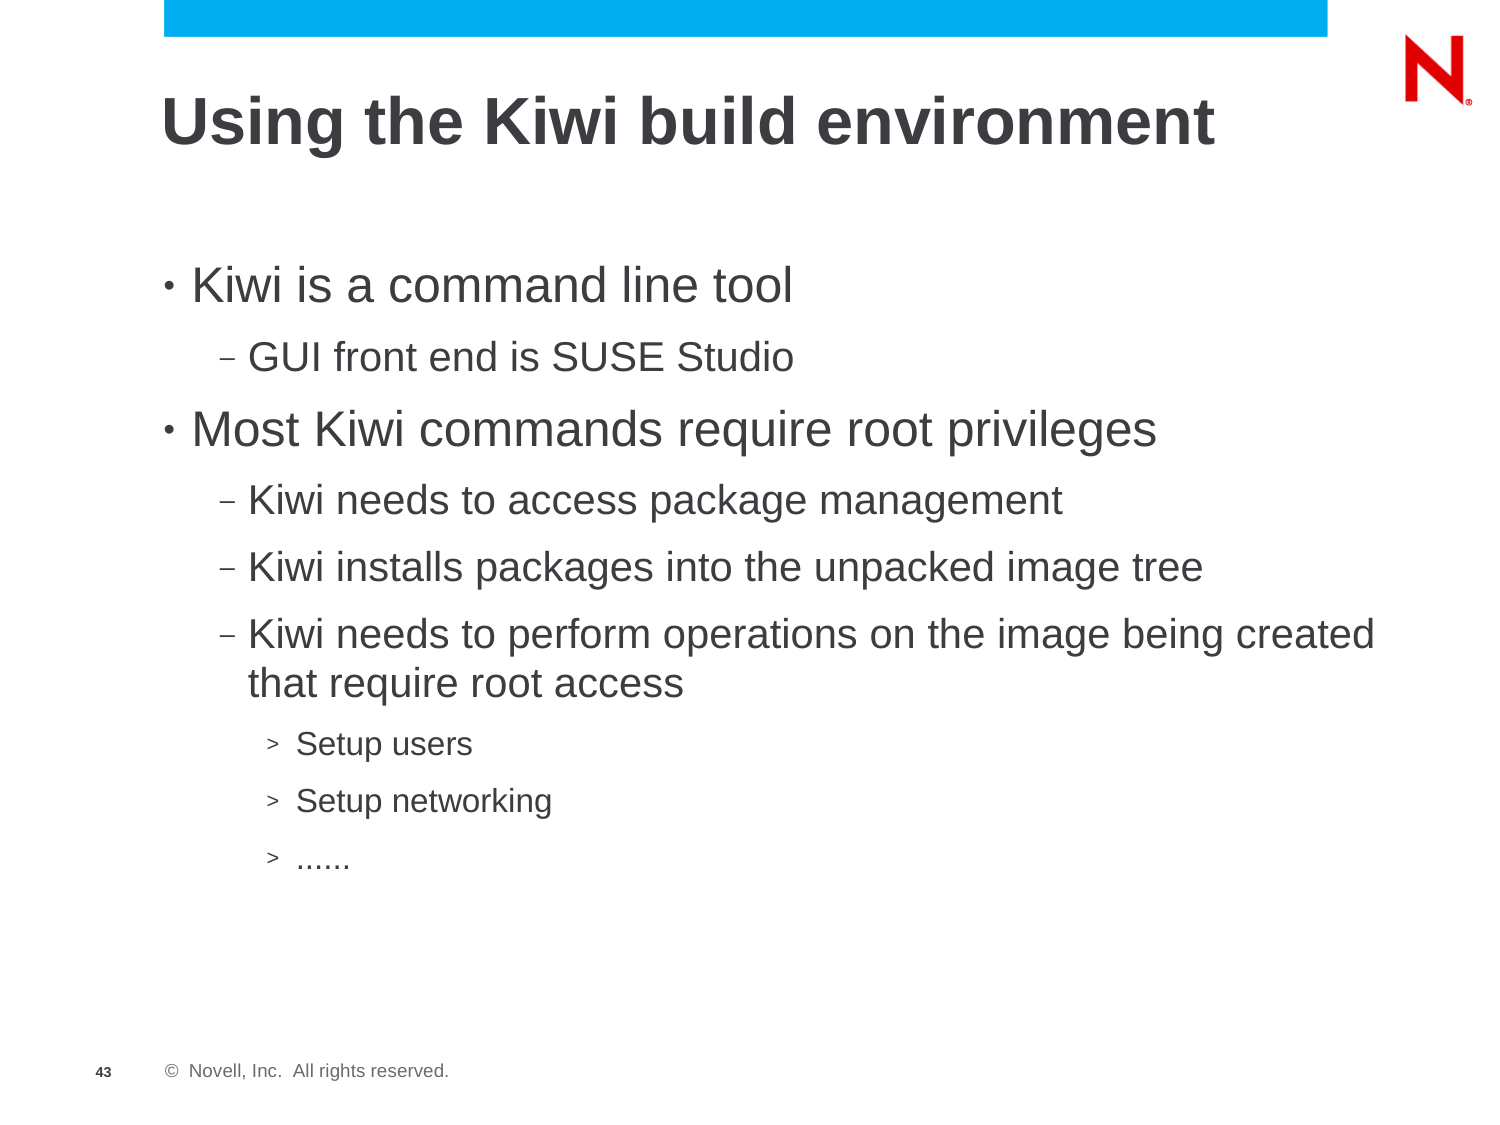

# Using the Kiwi build environment
Kiwi is a command line tool
GUI front end is SUSE Studio
Most Kiwi commands require root privileges
Kiwi needs to access package management
Kiwi installs packages into the unpacked image tree
Kiwi needs to perform operations on the image being created that require root access
Setup users
Setup networking
......